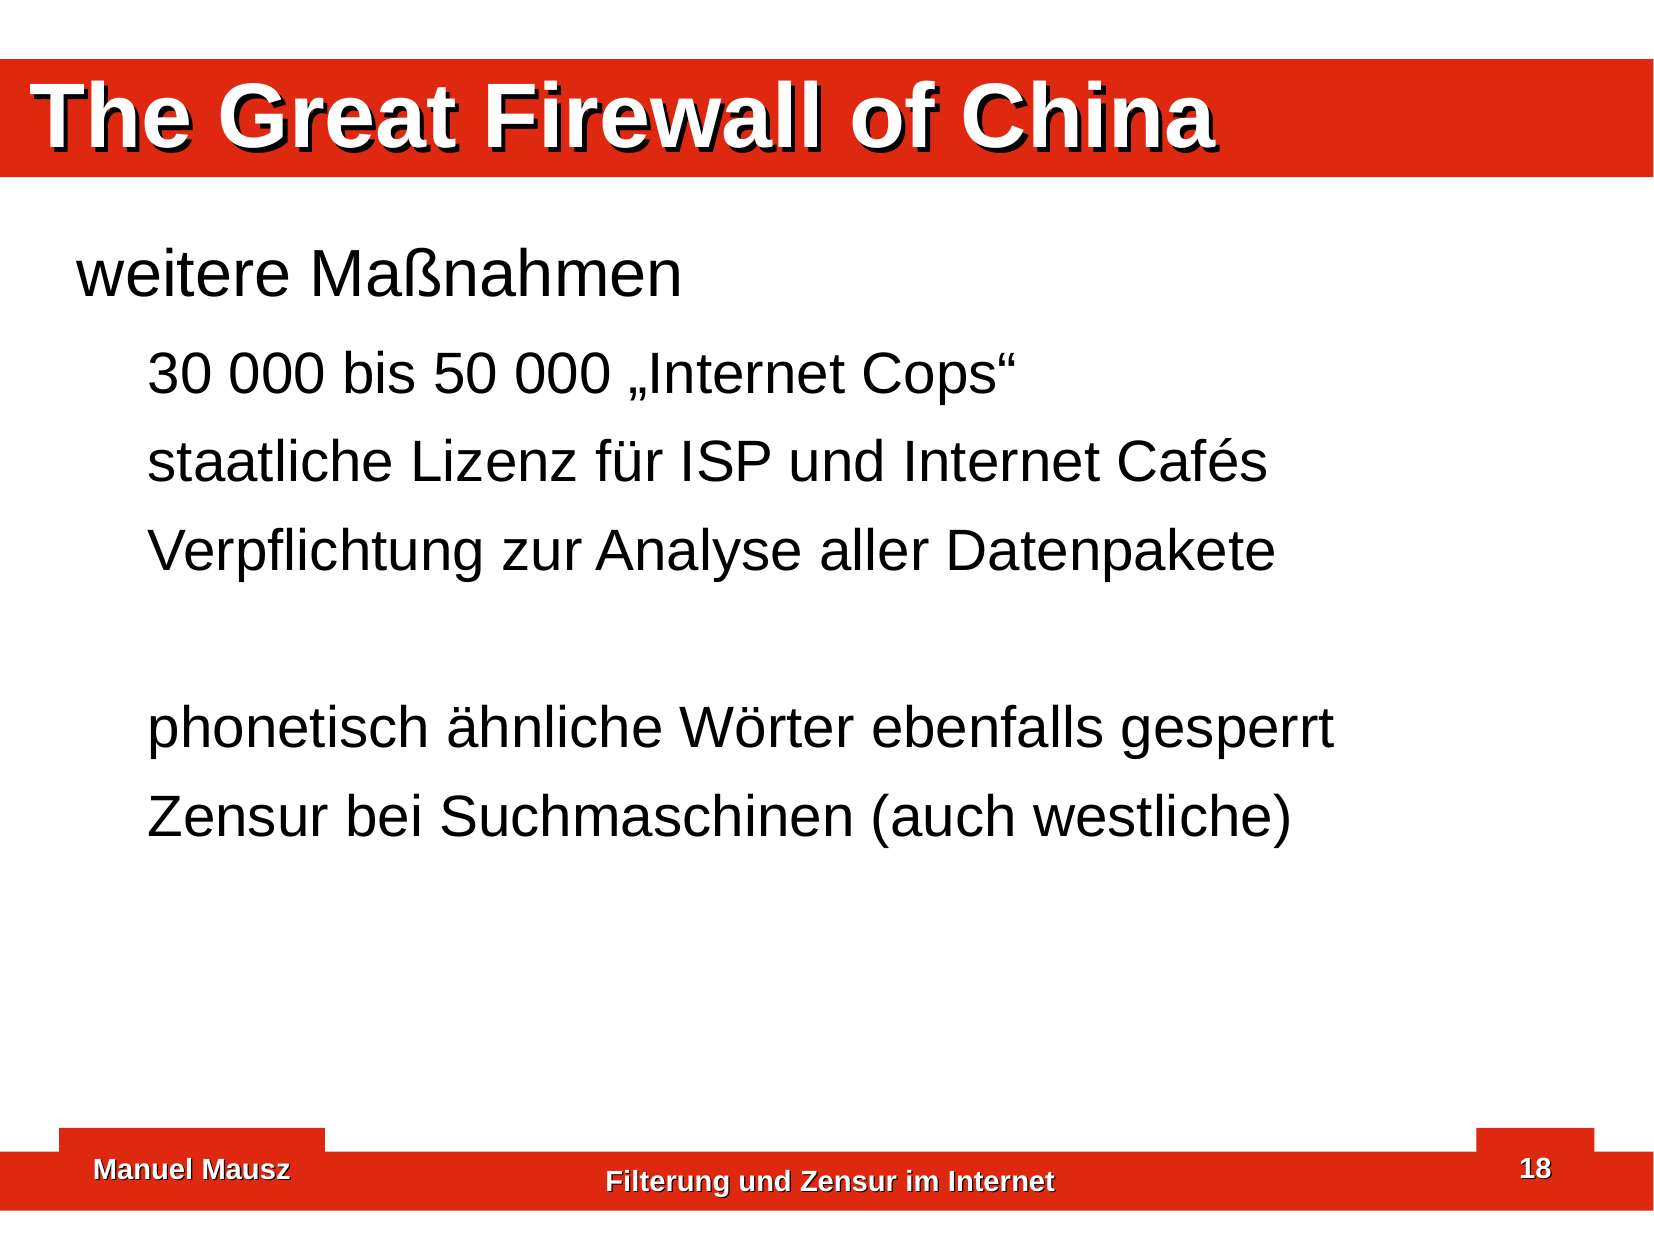

# The Great Firewall of China
weitere Maßnahmen
30 000 bis 50 000 „Internet Cops“
staatliche Lizenz für ISP und Internet Cafés
Verpflichtung zur Analyse aller Datenpakete
phonetisch ähnliche Wörter ebenfalls gesperrt
Zensur bei Suchmaschinen (auch westliche)
18